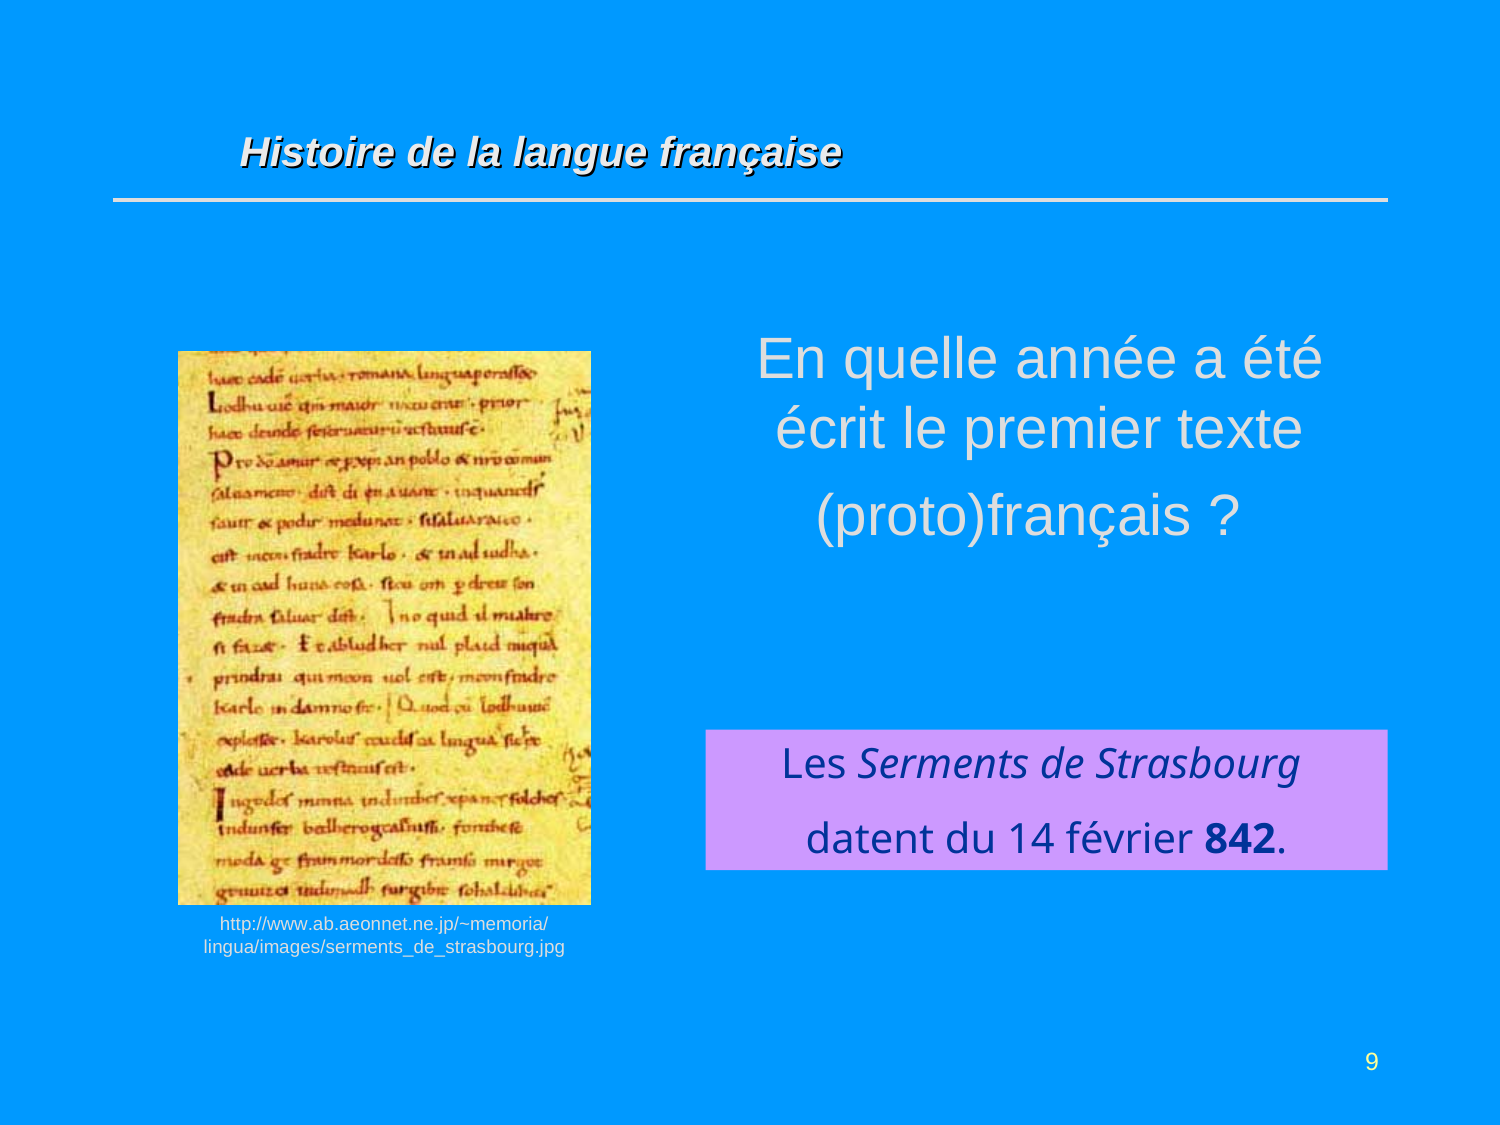

Histoire de la langue française
En quelle année a été écrit le premier texte (proto)français ?
Les Serments de Strasbourg
datent du 14 février 842.
http://www.ab.aeonnet.ne.jp/~memoria/lingua/images/serments_de_strasbourg.jpg
9